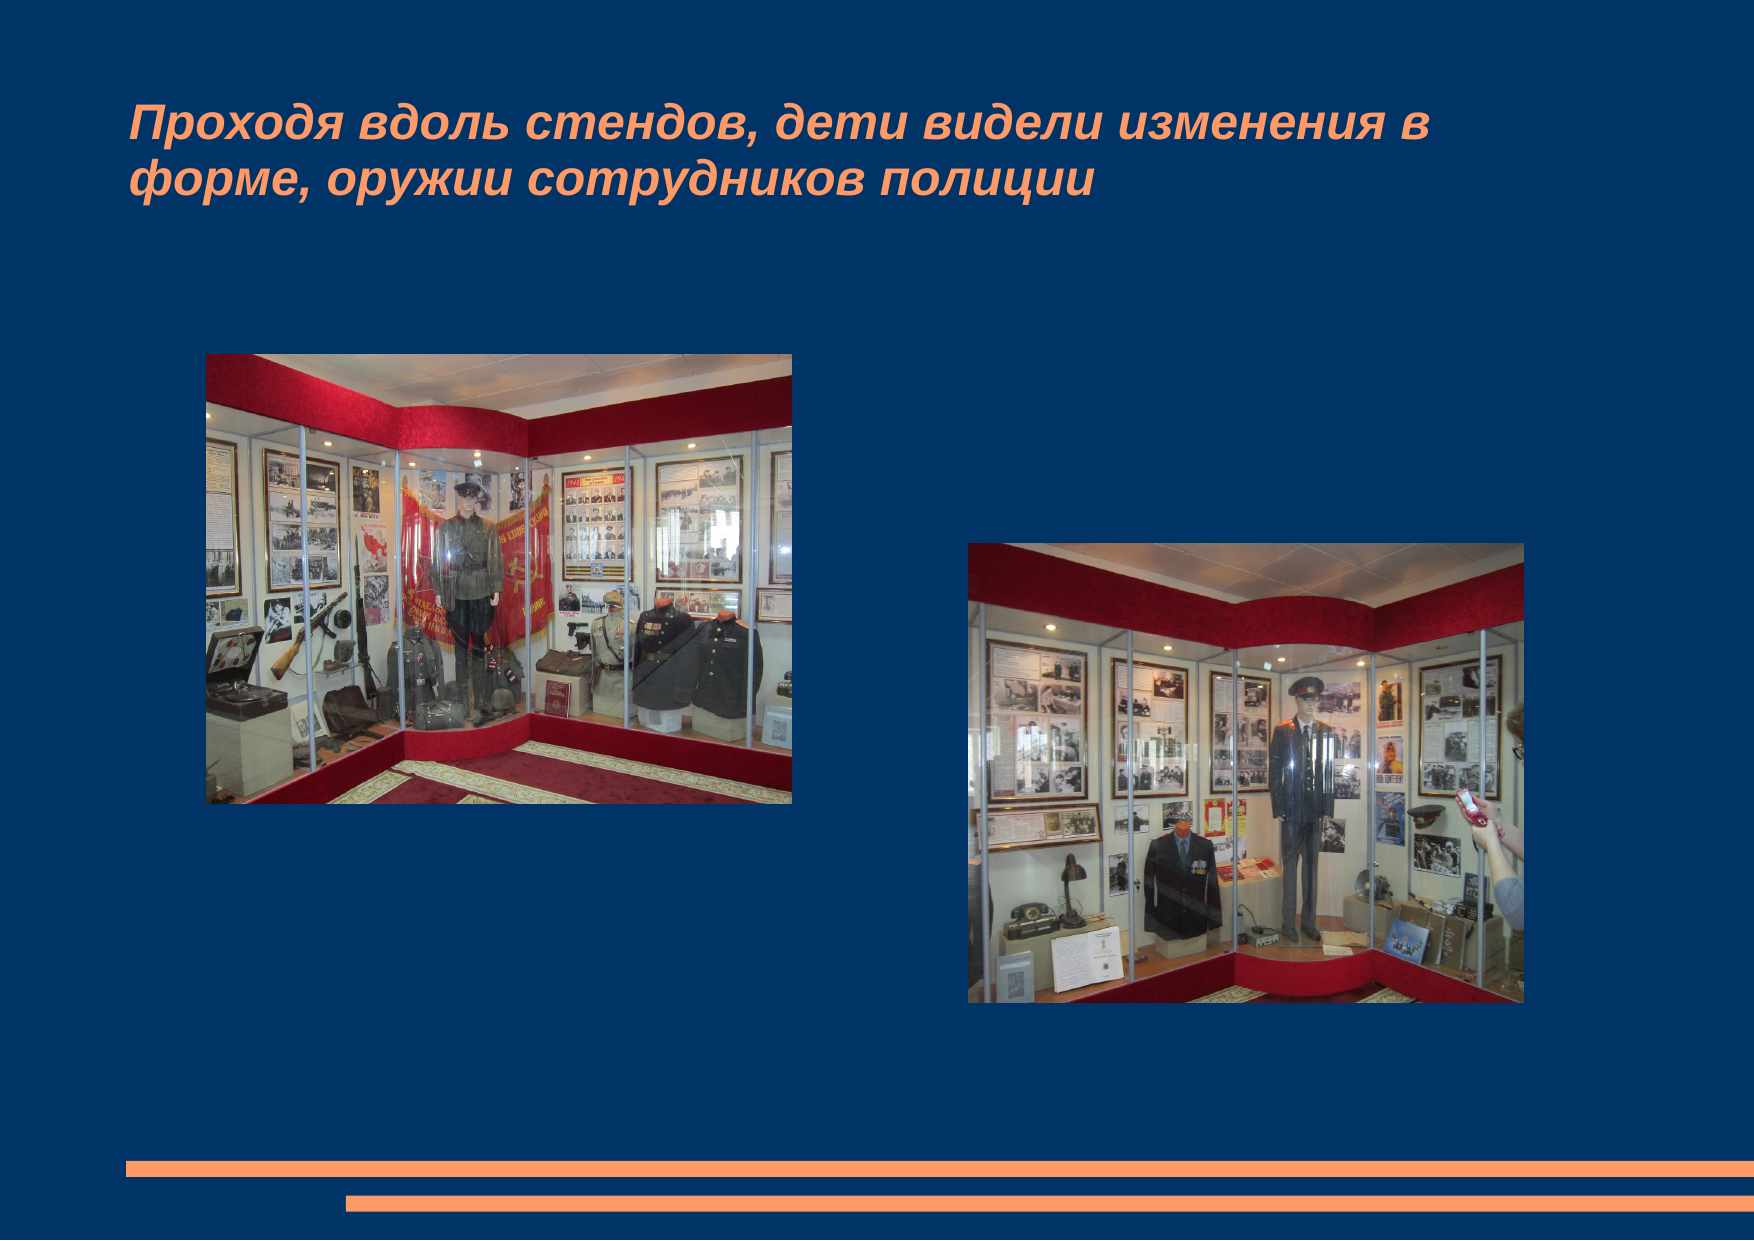

# Проходя вдоль стендов, дети видели изменения в форме, оружии сотрудников полиции